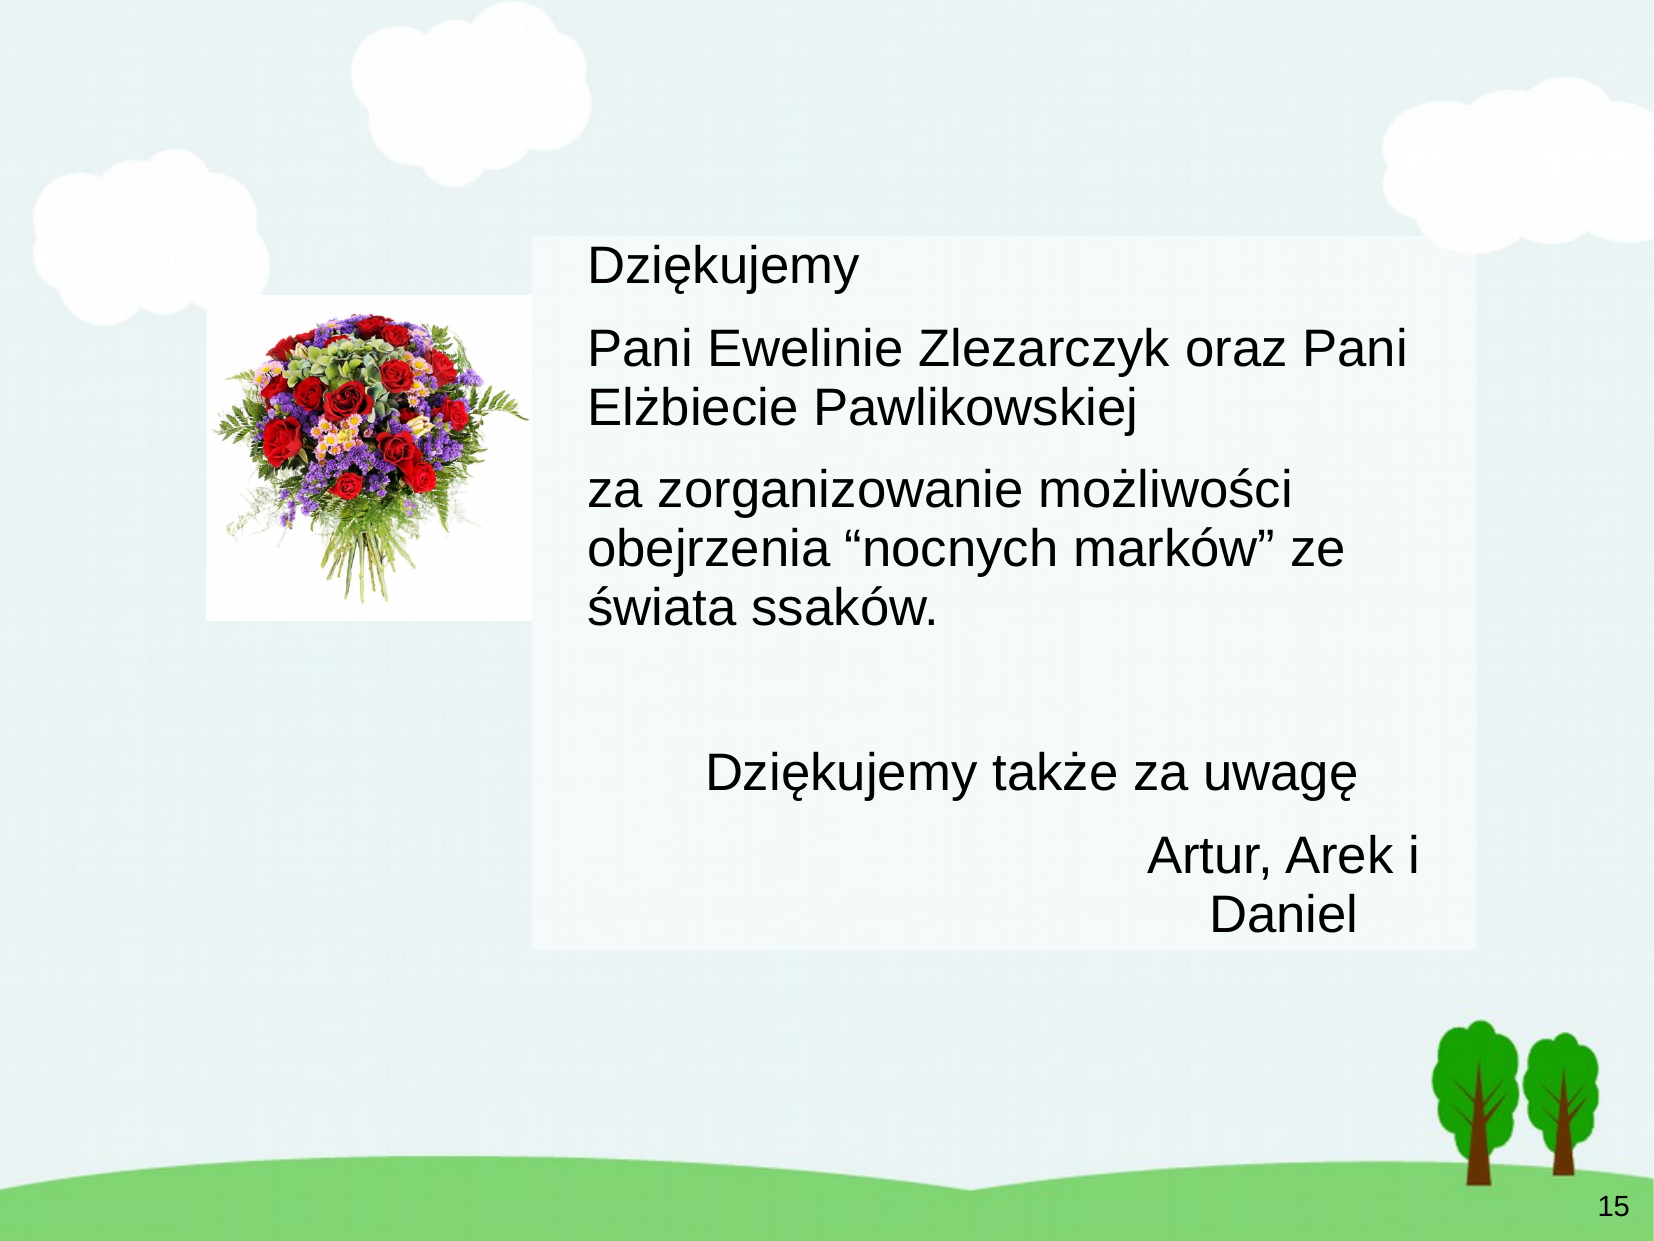

# Dziękujemy
Pani Ewelinie Zlezarczyk oraz Pani Elżbiecie Pawlikowskiej
za zorganizowanie możliwości obejrzenia “nocnych marków” ze świata ssaków.
Dziękujemy także za uwagę
Artur, Arek i Daniel
15